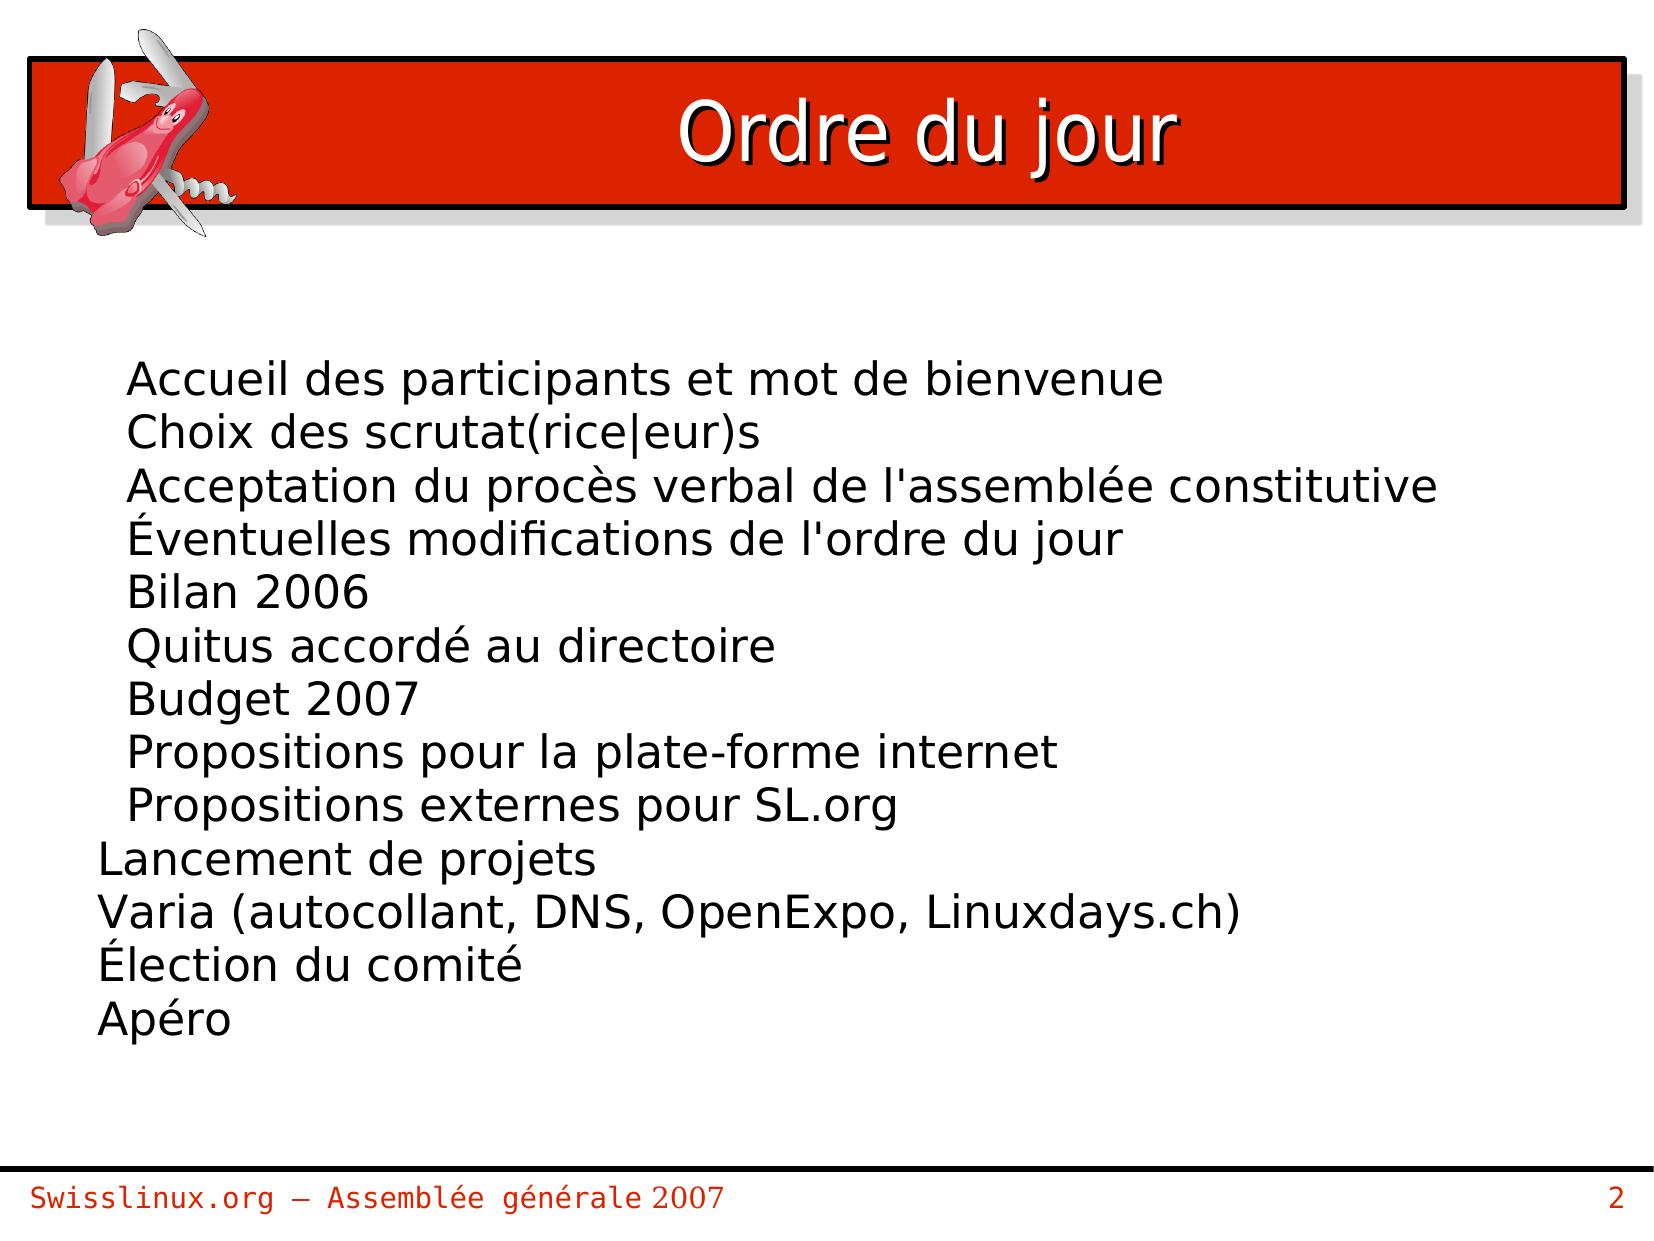

# Ordre du jour
 Accueil des participants et mot de bienvenue
 Choix des scrutat(rice|eur)s
 Acceptation du procès verbal de l'assemblée constitutive
 Éventuelles modifications de l'ordre du jour
 Bilan 2006
 Quitus accordé au directoire
 Budget 2007
 Propositions pour la plate-forme internet
 Propositions externes pour SL.org
 Lancement de projets
 Varia (autocollant, DNS, OpenExpo, Linuxdays.ch)
 Élection du comité
 Apéro
26 Janvier 2007
2